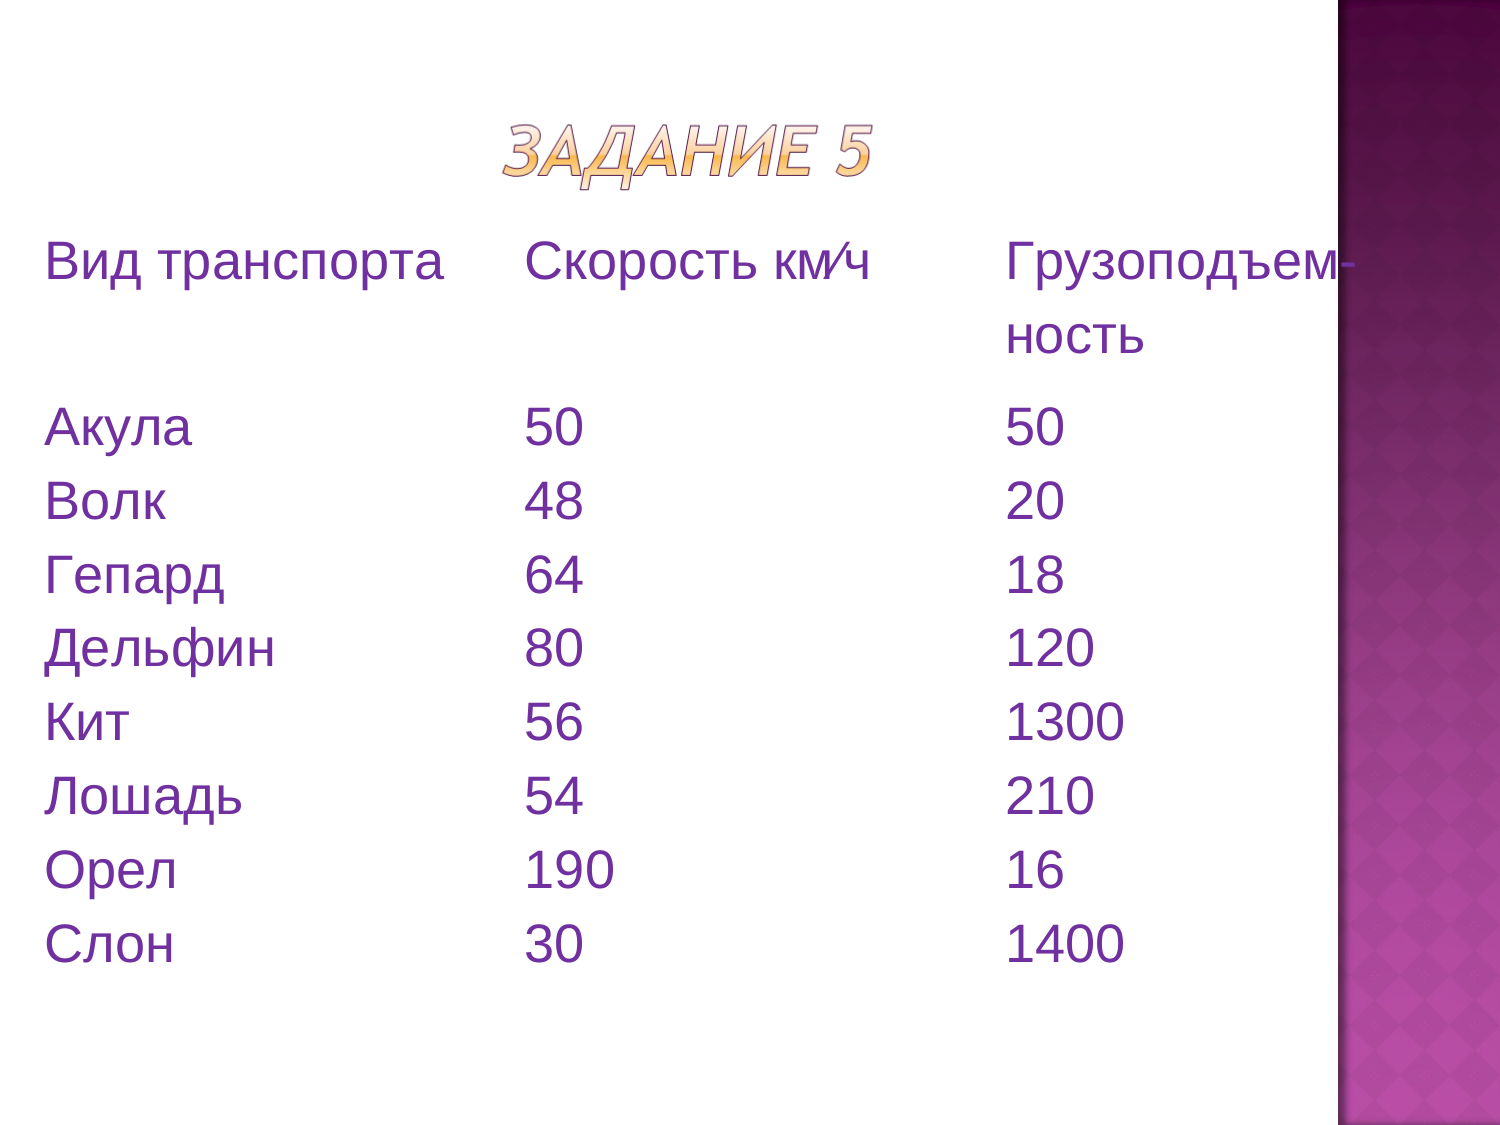

| Вид транспорта | Скорость км∕ч | Грузоподъем- ность |
| --- | --- | --- |
| Акула Волк Гепард Дельфин Кит Лошадь Орел Слон | 50 48 64 80 56 54 190 30 | 50 20 18 120 1300 210 16 1400 |